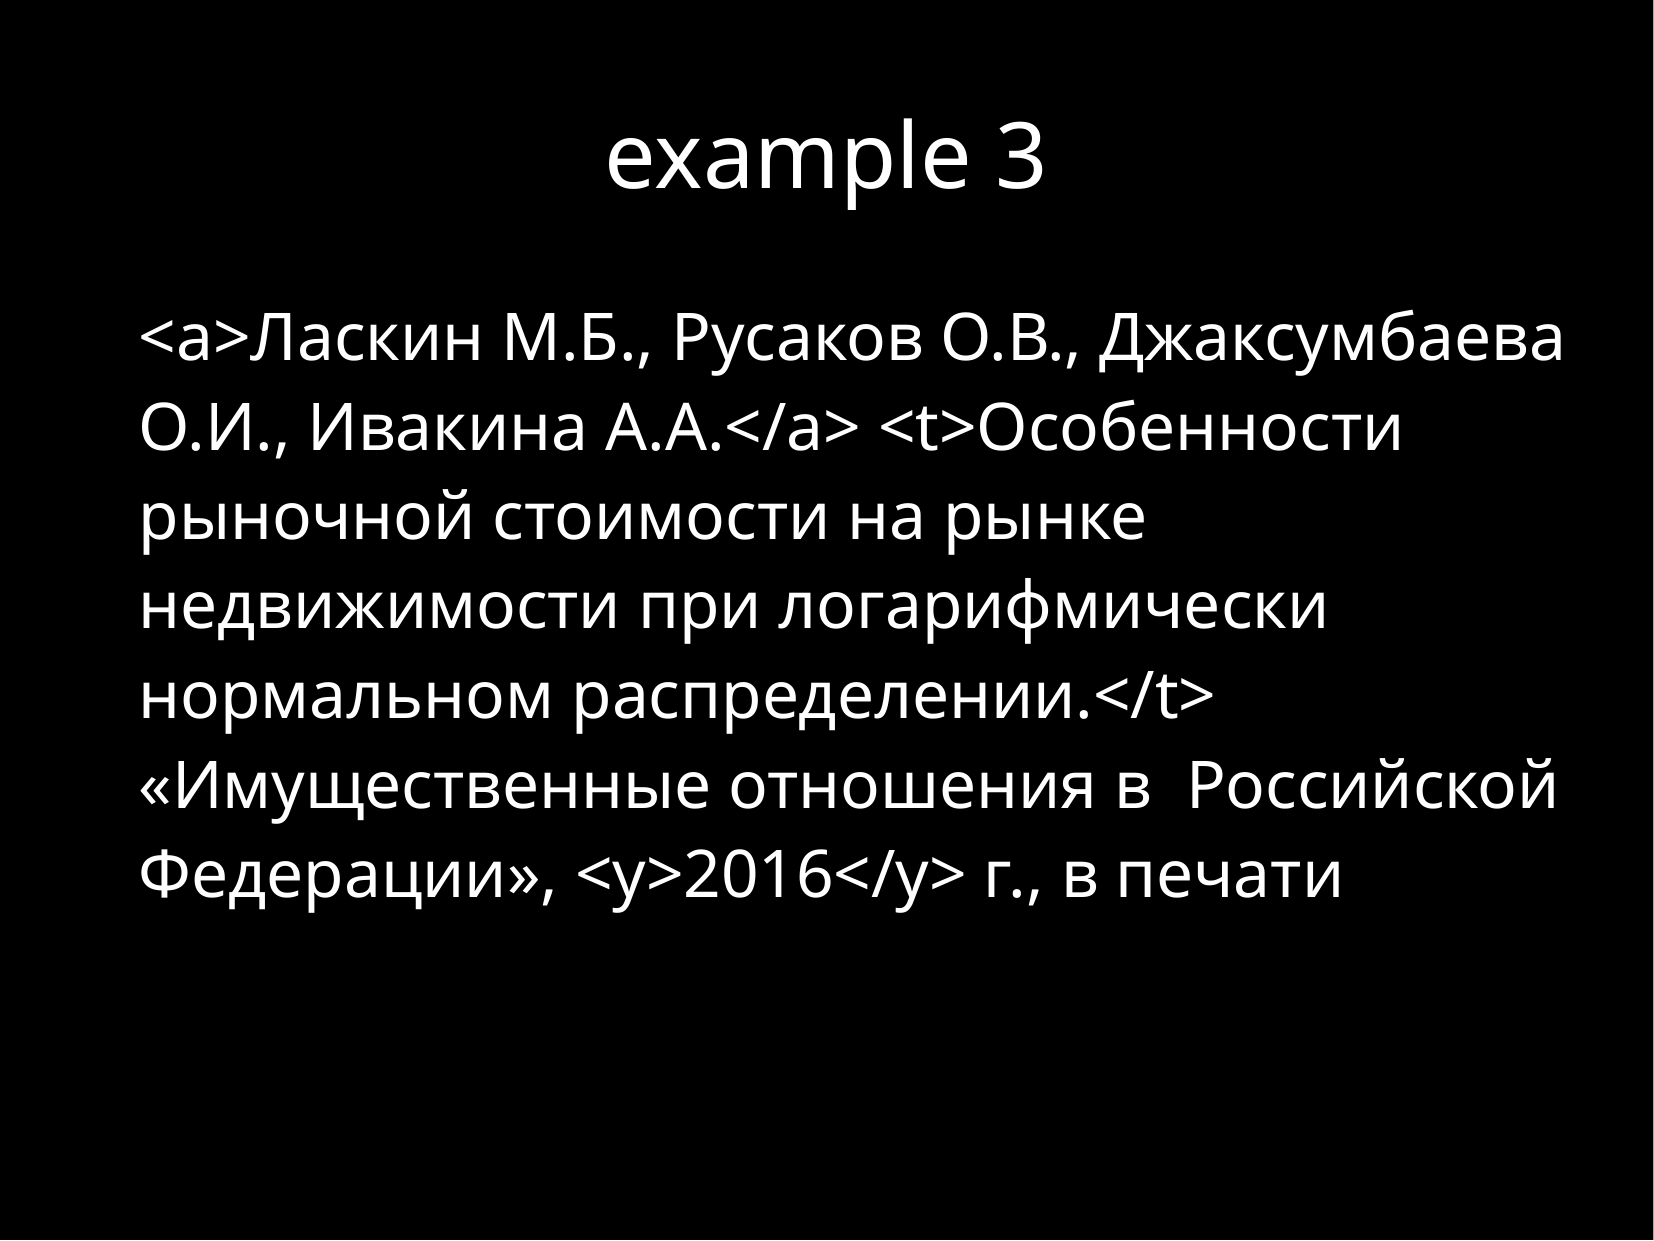

# example 3
<a>Ласкин М.Б., Русаков О.В., Джаксумбаева О.И., Ивакина А.А.</a> <t>Особенности рыночной стоимости на рынке недвижимости при логарифмически нормальном распределении.</t> «Имущественные отношения в Российской Федерации», <y>2016</y> г., в печати